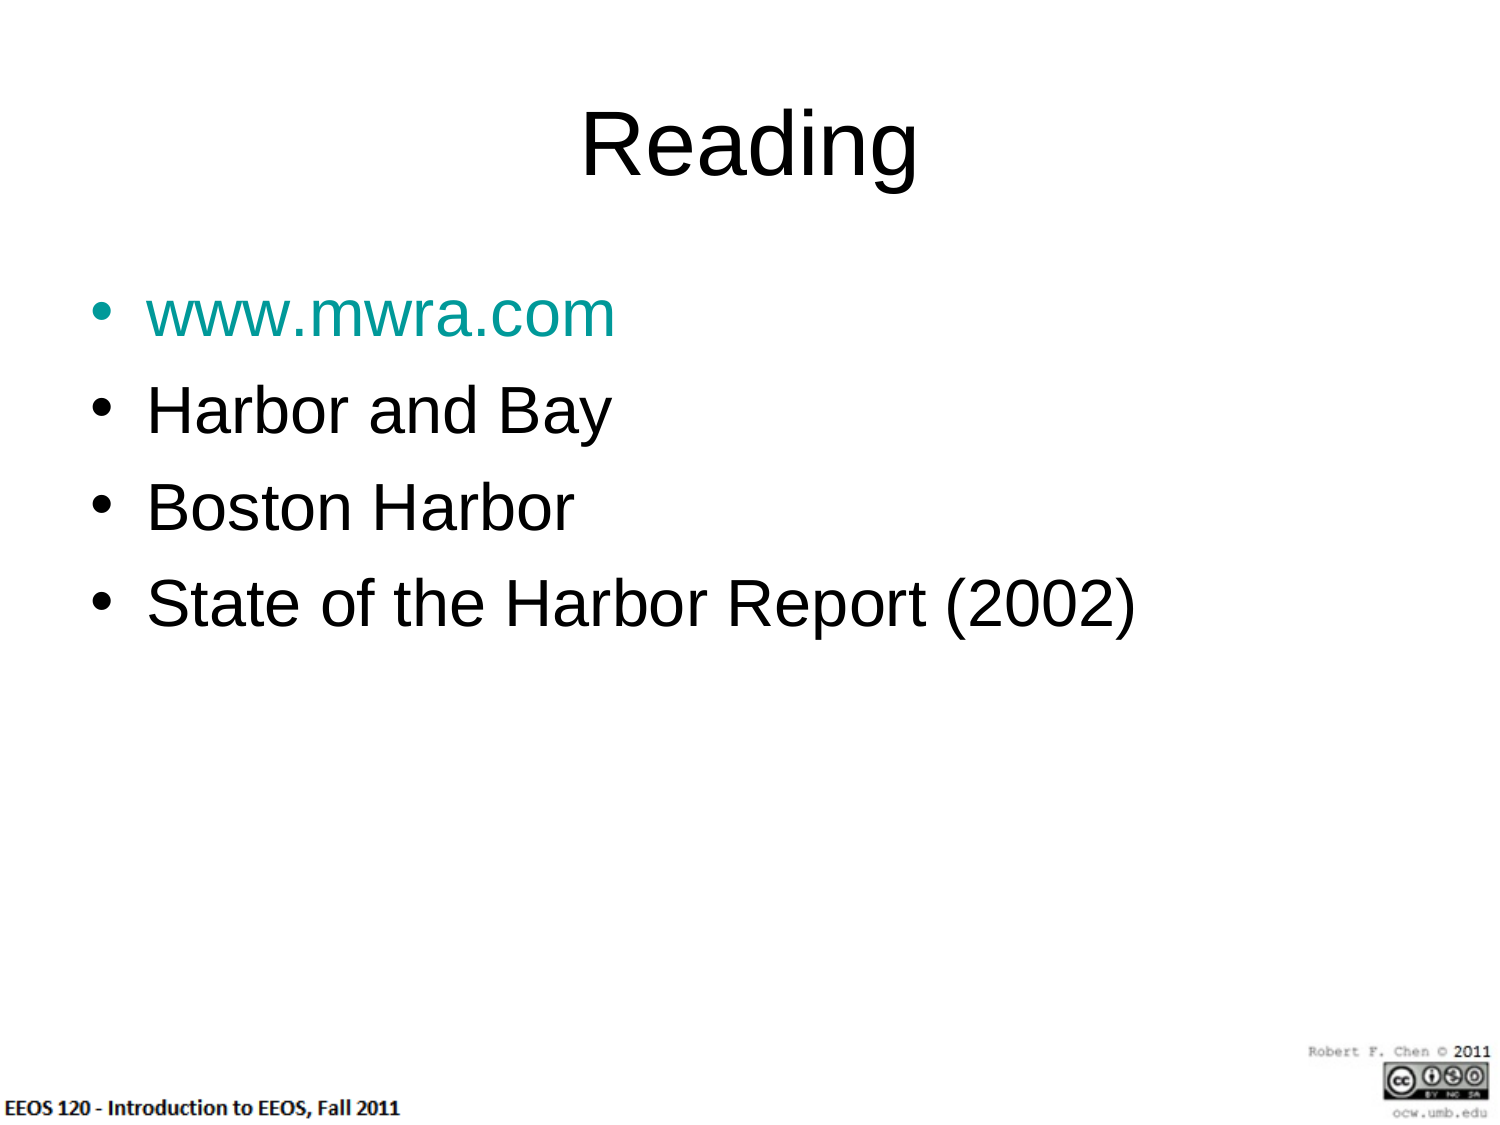

# Reading
www.mwra.com
Harbor and Bay
Boston Harbor
State of the Harbor Report (2002)